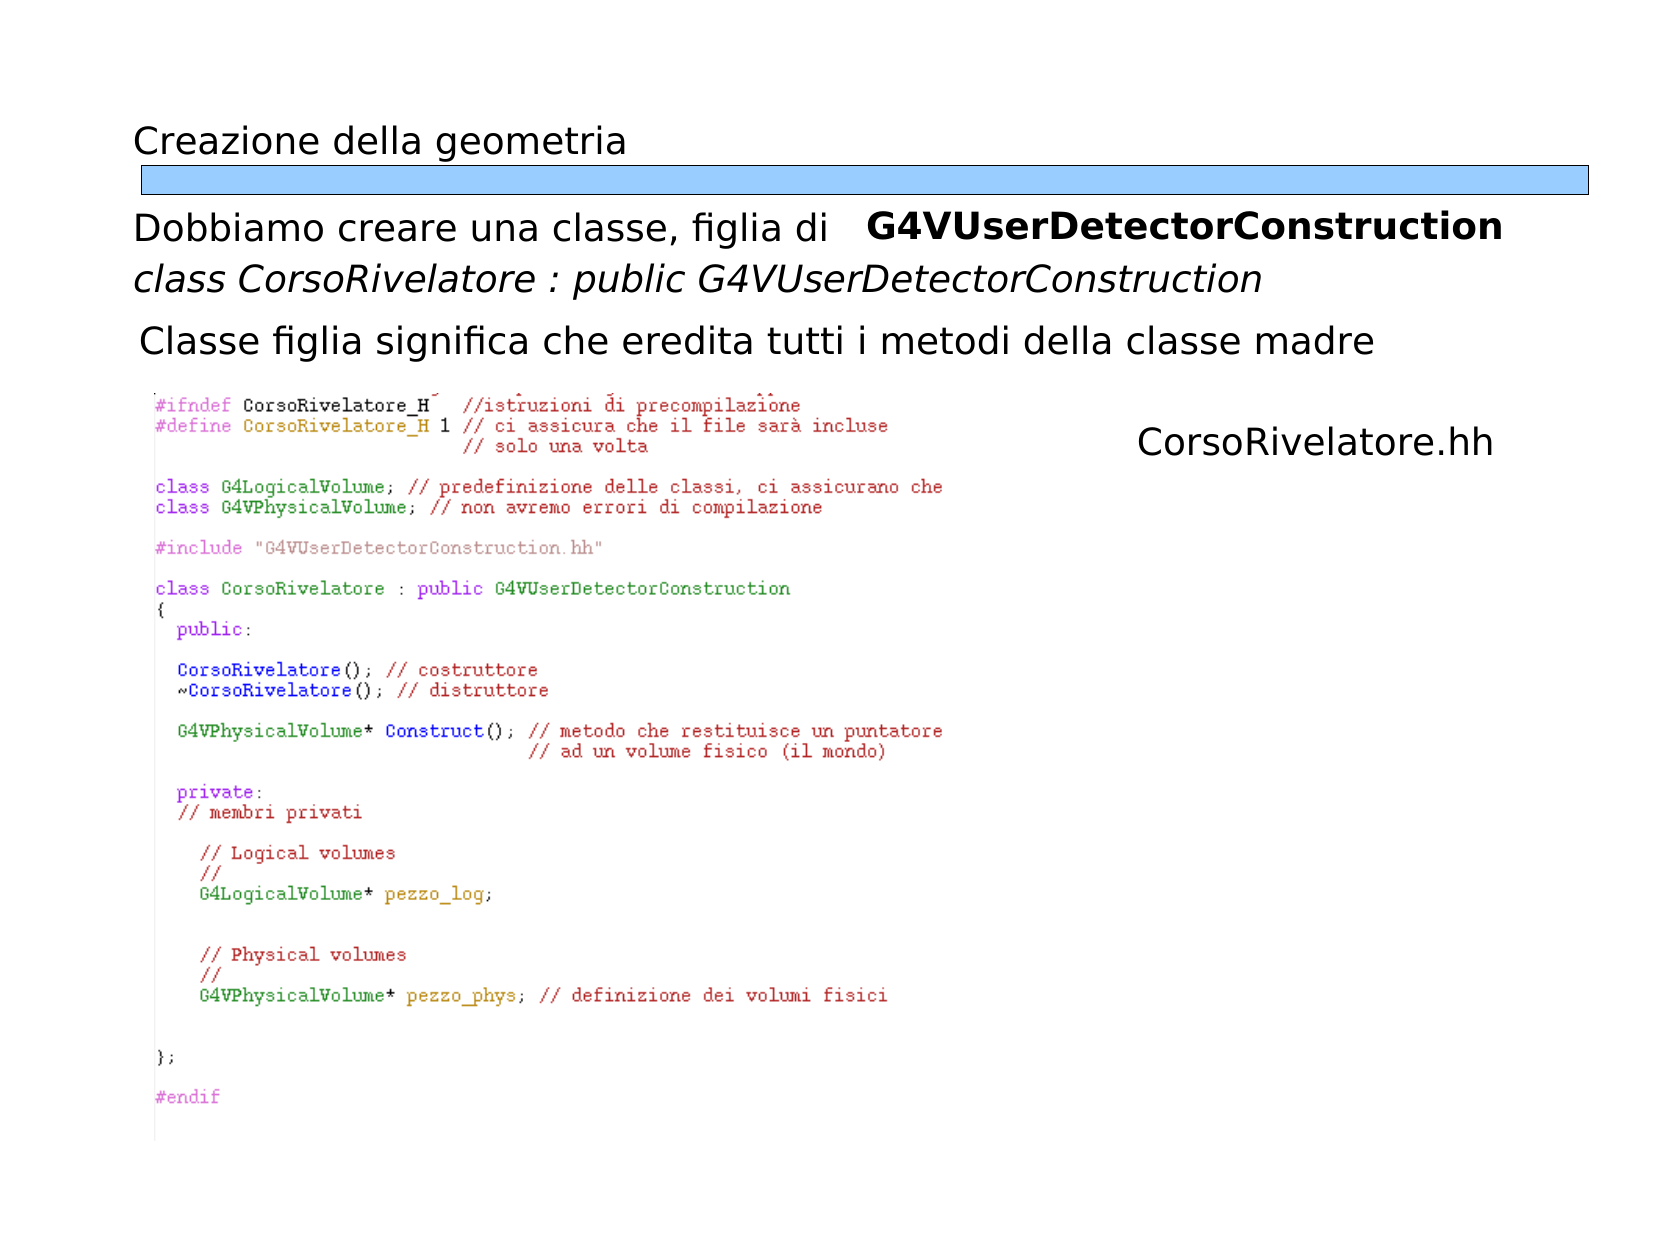

Creazione della geometria
Dobbiamo creare una classe, figlia di
G4VUserDetectorConstruction
class CorsoRivelatore : public G4VUserDetectorConstruction
Classe figlia significa che eredita tutti i metodi della classe madre
CorsoRivelatore.hh